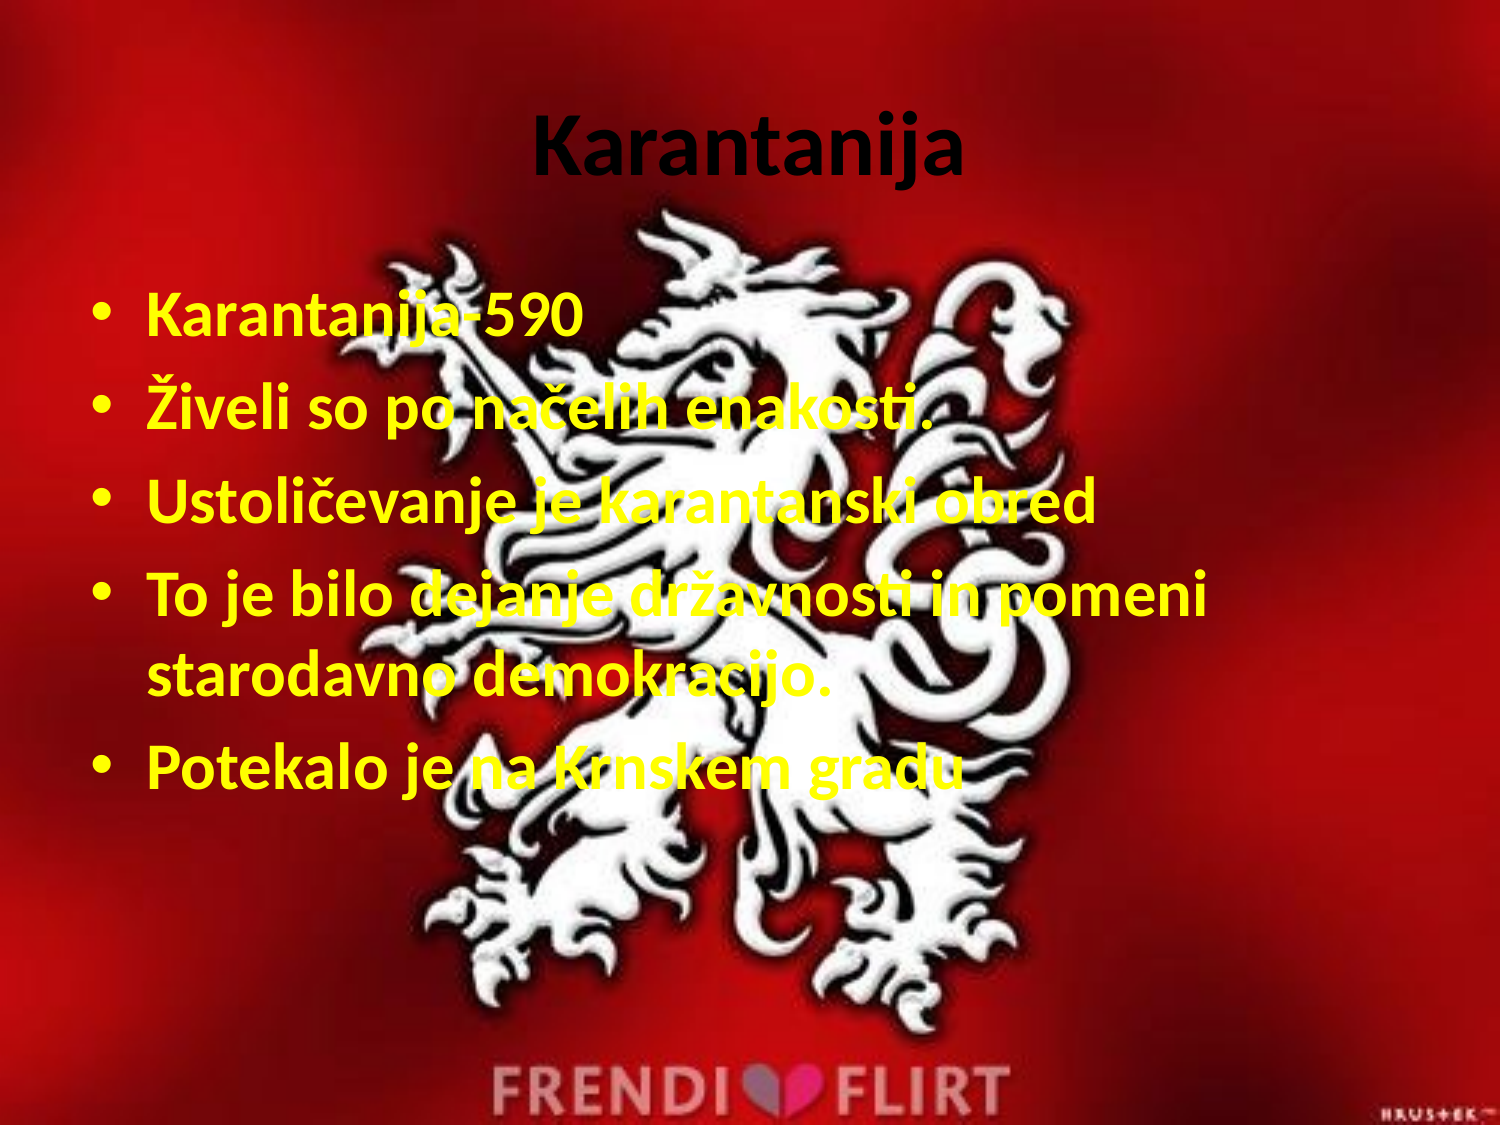

# Karantanija
Karantanija-590
Živeli so po načelih enakosti.
Ustoličevanje je karantanski obred
To je bilo dejanje državnosti in pomeni starodavno demokracijo.
Potekalo je na Krnskem gradu